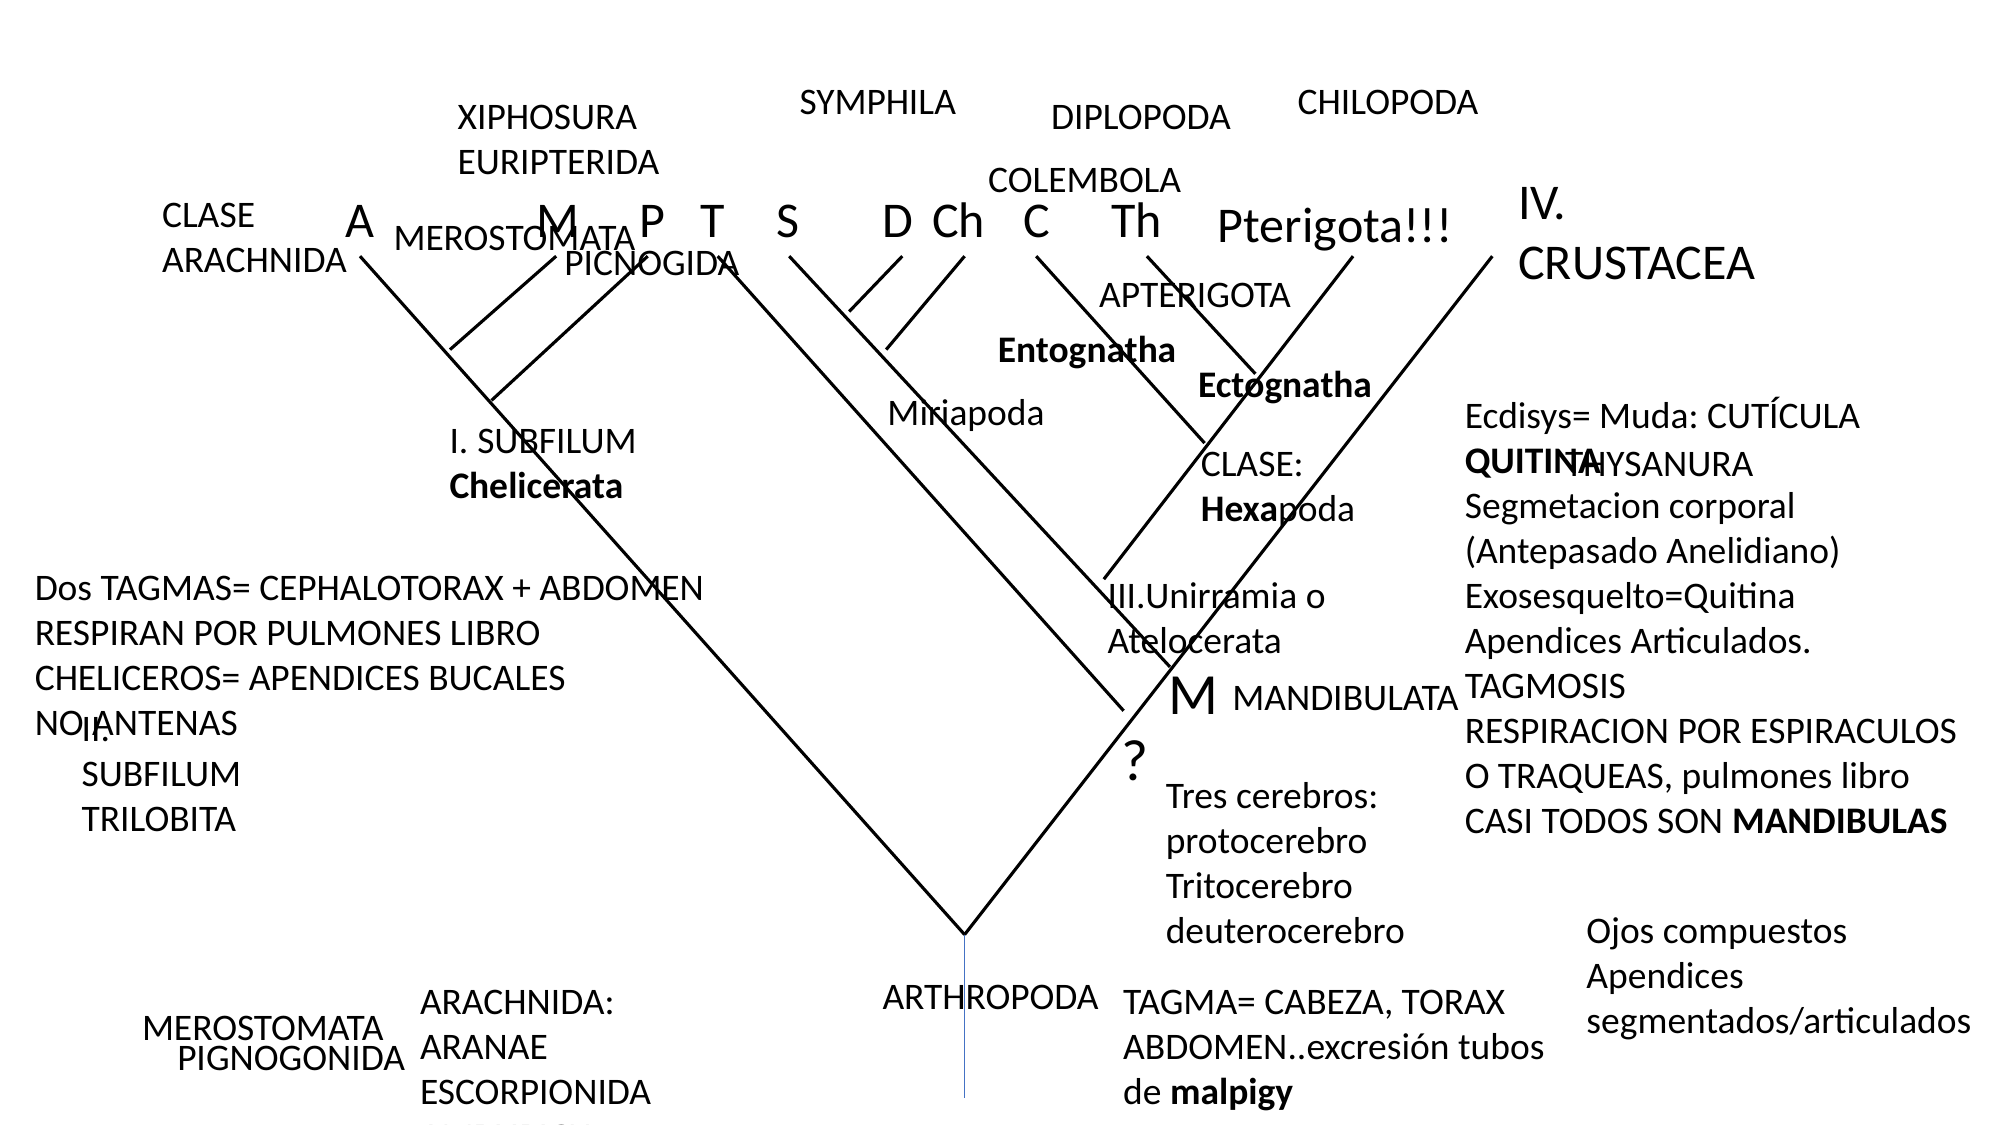

SYMPHILA
CHILOPODA
XIPHOSURA
EURIPTERIDA
DIPLOPODA
COLEMBOLA
IV. CRUSTACEA
Ch
C
Th
D
A
M
P
T
S
CLASE ARACHNIDA
Pterigota!!!
MEROSTOMATA
PICNOGIDA
APTERIGOTA
Entognatha
Ectognatha
Miriapoda
Ecdisys= Muda: CUTÍCULA QUITINA
Segmetacion corporal (Antepasado Anelidiano)
Exosesquelto=Quitina
Apendices Articulados.
TAGMOSIS
RESPIRACION POR ESPIRACULOS O TRAQUEAS, pulmones libro
CASI TODOS SON MANDIBULAS
I. SUBFILUM Chelicerata
CLASE: Hexapoda
THYSANURA
Dos TAGMAS= CEPHALOTORAX + ABDOMEN
RESPIRAN POR PULMONES LIBRO
CHELICEROS= APENDICES BUCALES
NO ANTENAS
III.Unirramia o Atelocerata
M
MANDIBULATA
II. SUBFILUM TRILOBITA
?
Tres cerebros: protocerebro
Tritocerebro
deuterocerebro
Ojos compuestos
Apendices segmentados/articulados
ARTHROPODA
TAGMA= CABEZA, TORAX ABDOMEN..excresión tubos de malpigy
ARACHNIDA: ARANAE
ESCORPIONIDA
AMBLIPIGY
MEROSTOMATA
PIGNOGONIDA